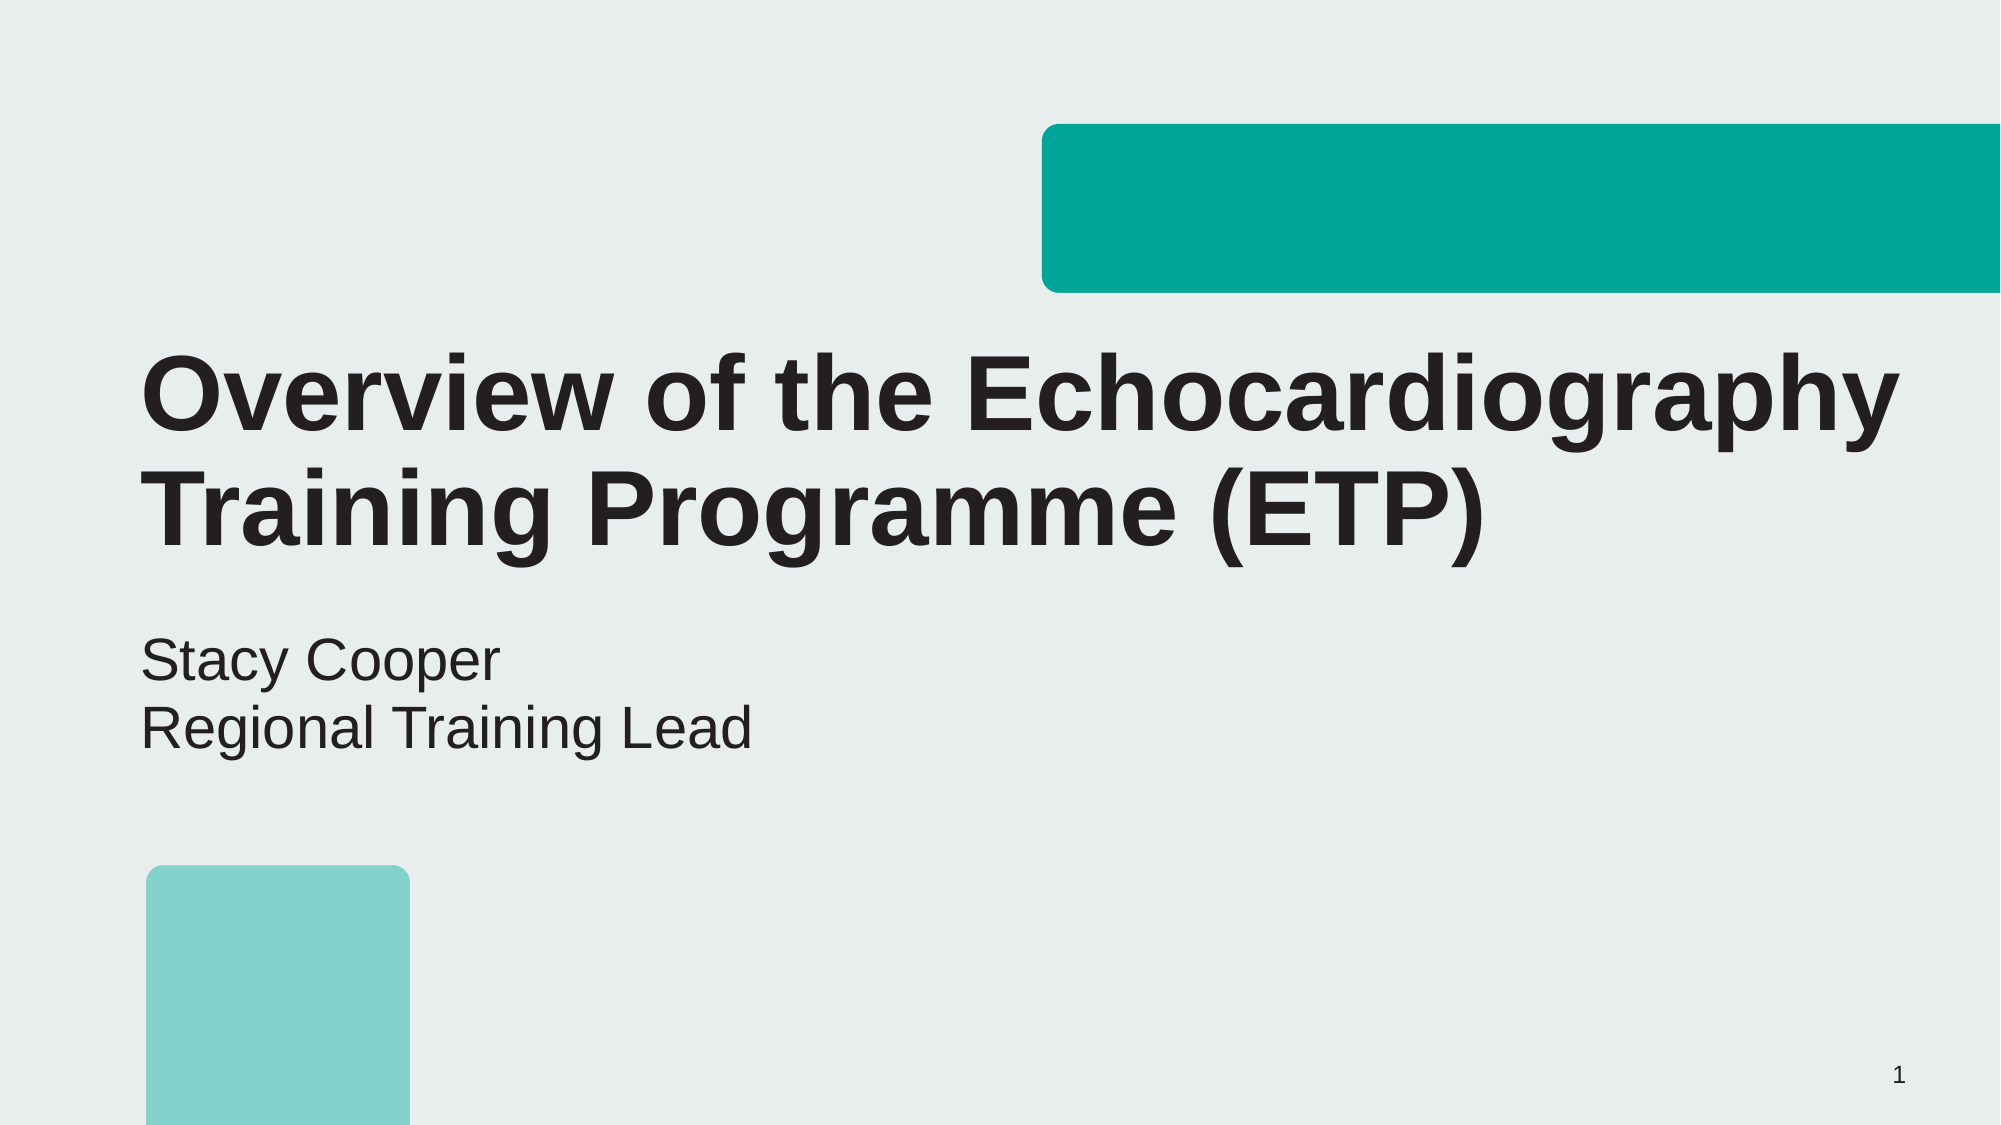

Overview of the Echocardiography Training Programme (ETP)
# Stacy Cooper
Regional Training Lead